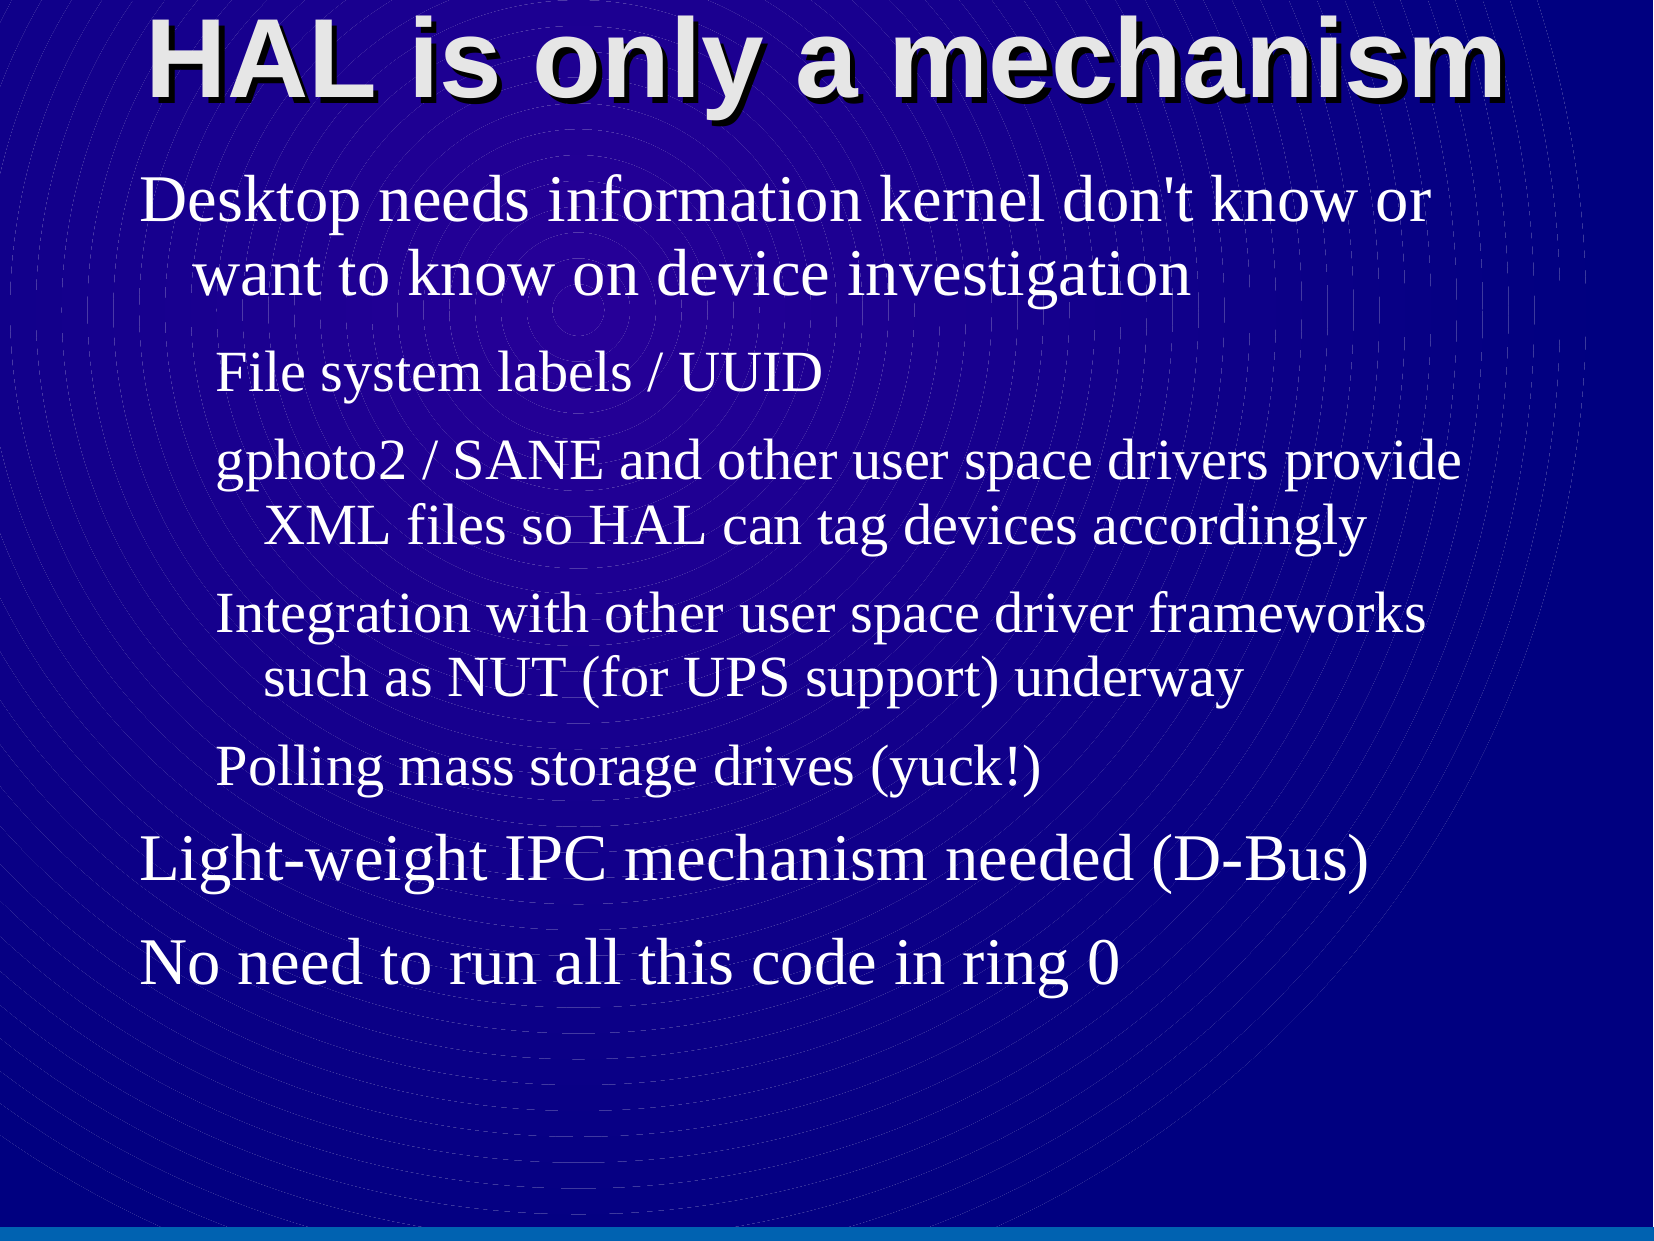

# HAL is only a mechanism
Desktop needs information kernel don't know or want to know on device investigation
File system labels / UUID
gphoto2 / SANE and other user space drivers provide XML files so HAL can tag devices accordingly
Integration with other user space driver frameworks such as NUT (for UPS support) underway
Polling mass storage drives (yuck!)
Light-weight IPC mechanism needed (D-Bus)
No need to run all this code in ring 0